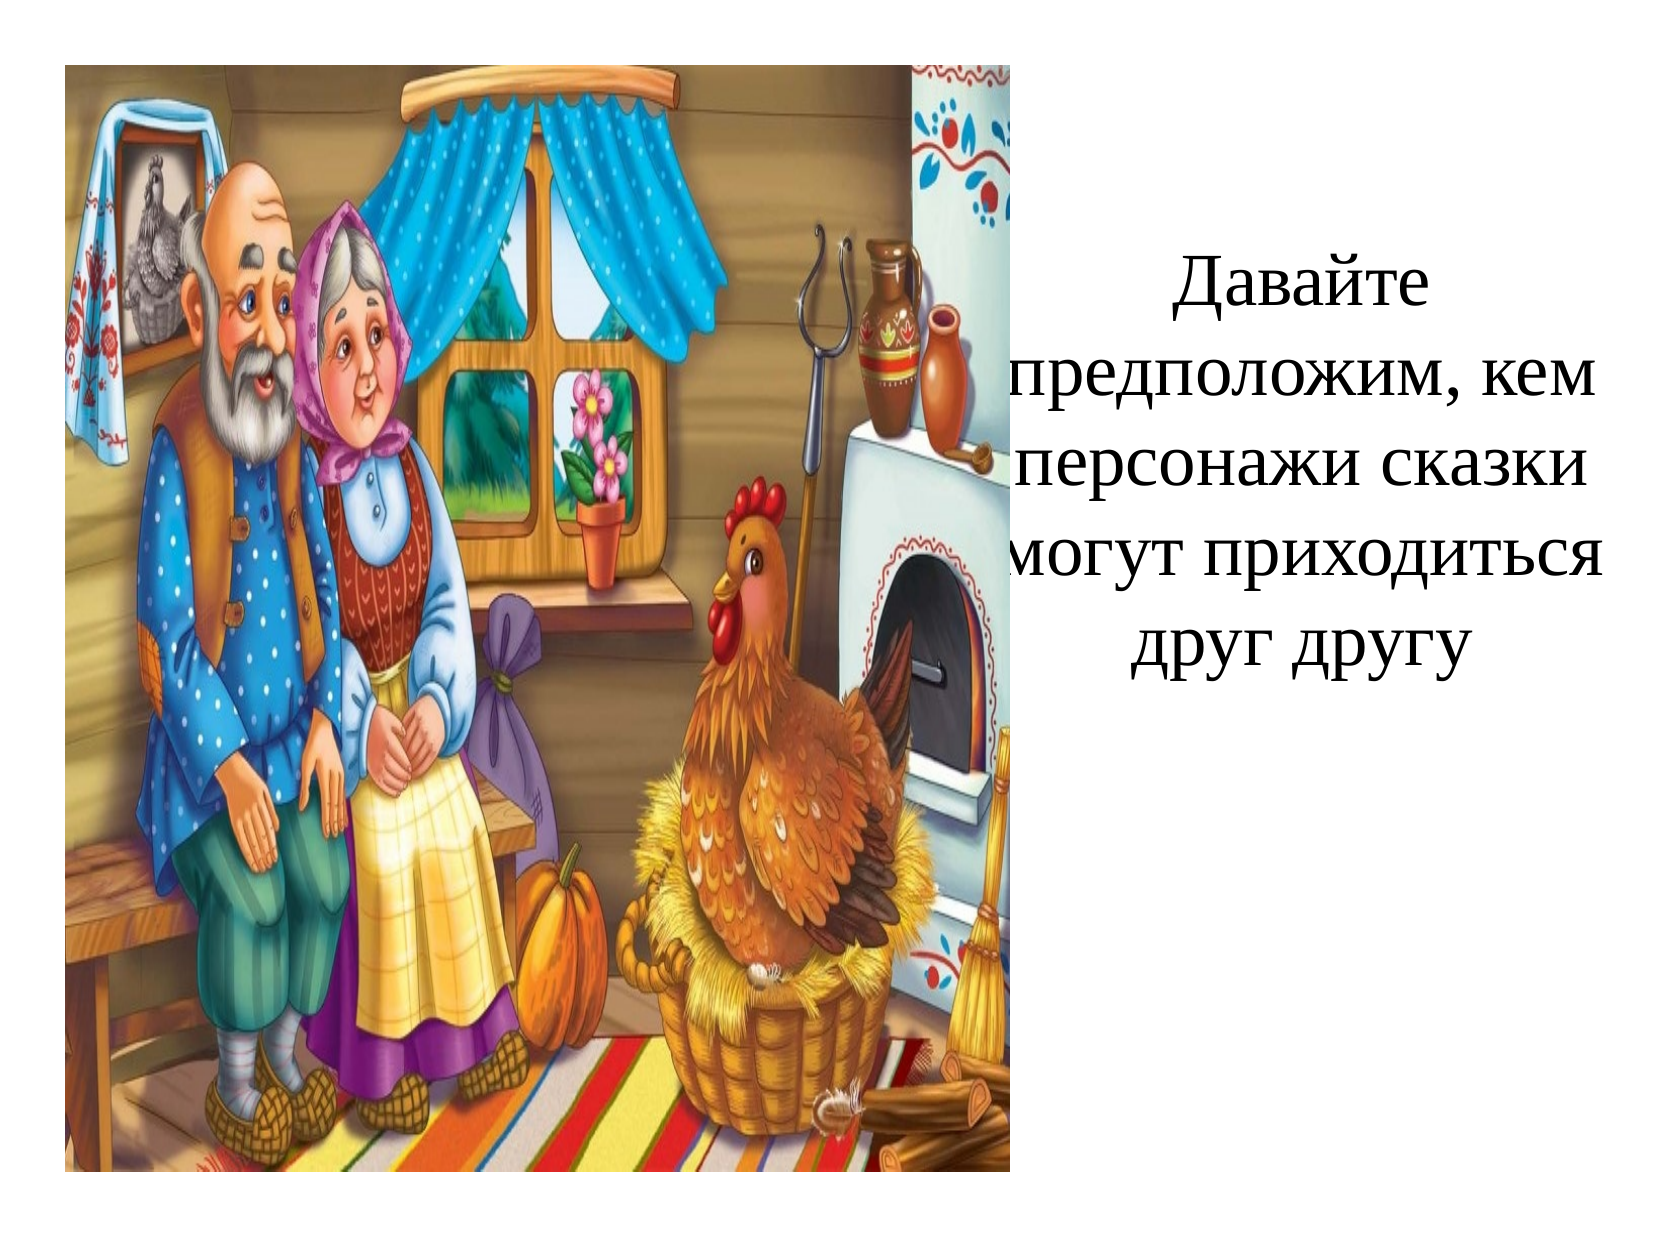

# Давайте предположим, кем персонажи сказки могут приходиться друг другу